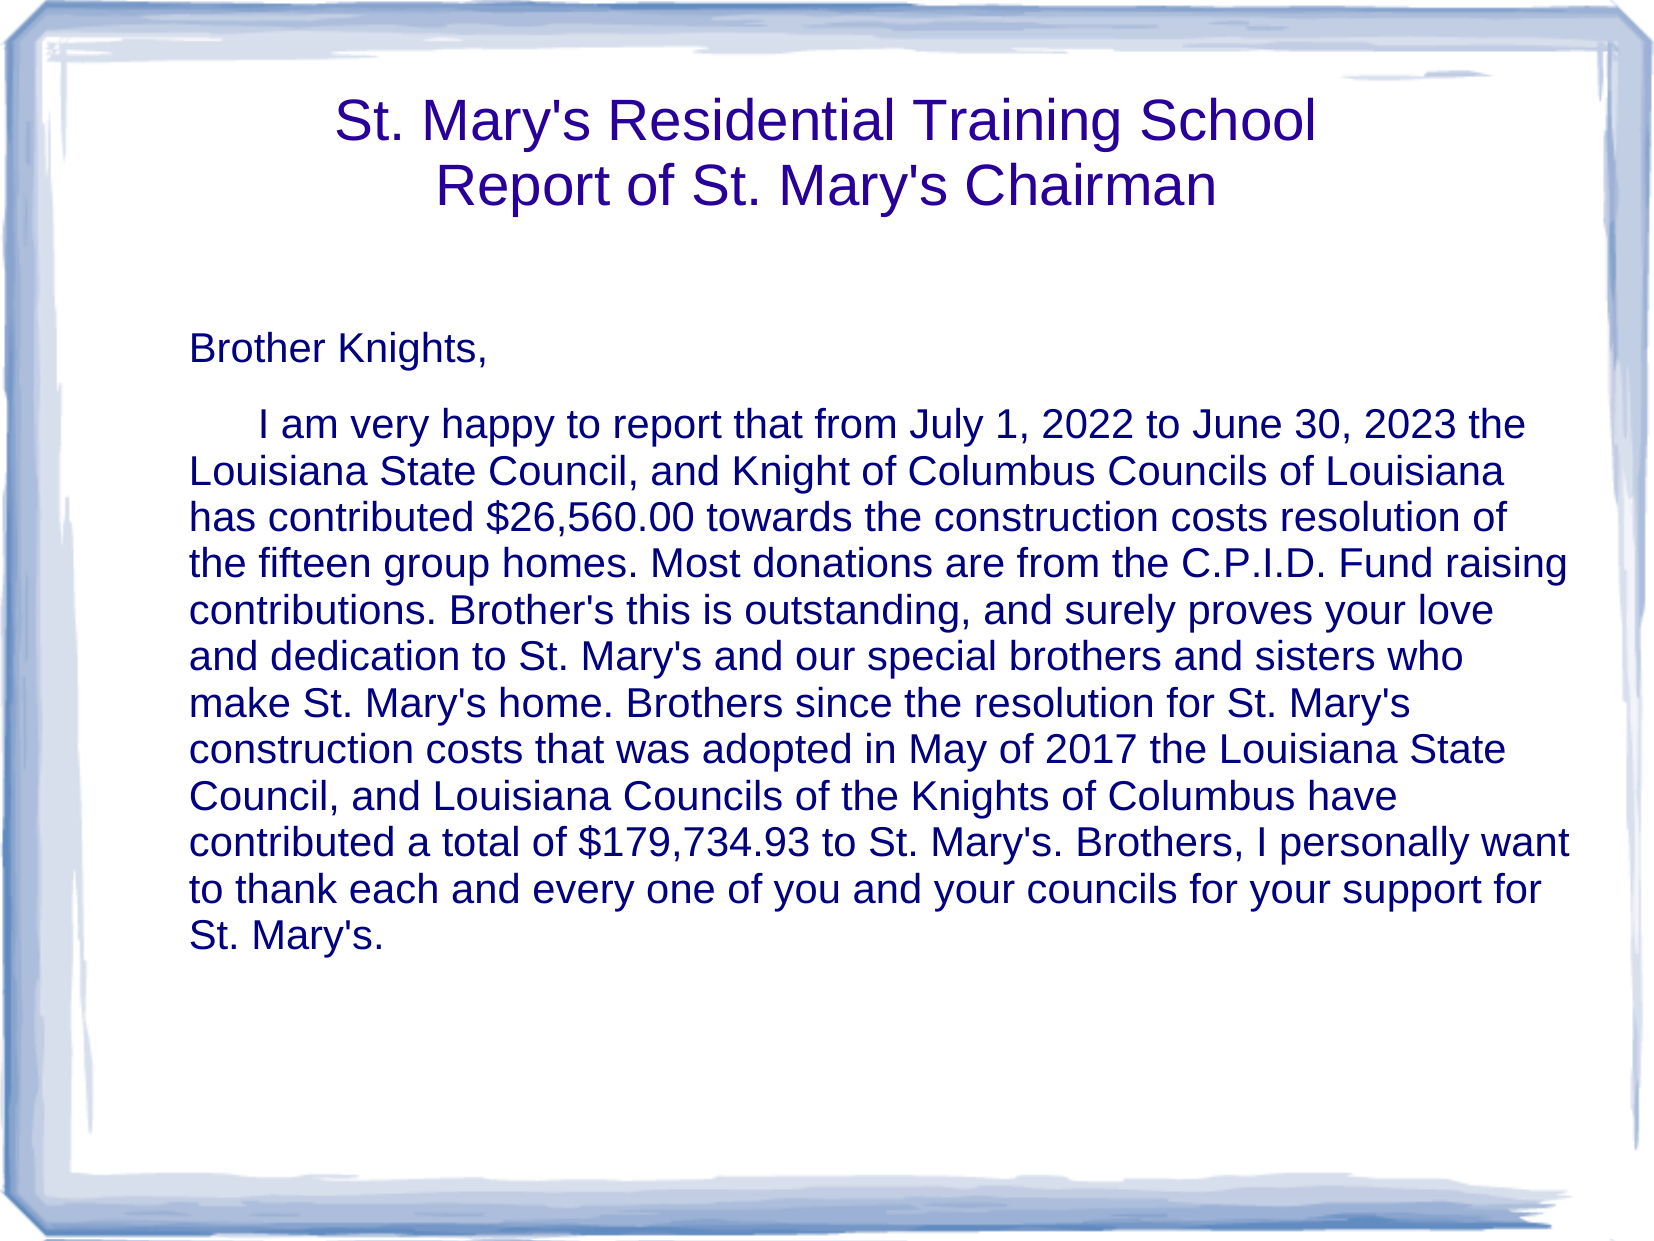

# St. Mary's Residential Training School Report of St. Mary's Chairman
Brother Knights,
 I am very happy to report that from July 1, 2022 to June 30, 2023 the Louisiana State Council, and Knight of Columbus Councils of Louisiana has contributed $26,560.00 towards the construction costs resolution of the fifteen group homes. Most donations are from the C.P.I.D. Fund raising contributions. Brother's this is outstanding, and surely proves your love and dedication to St. Mary's and our special brothers and sisters who make St. Mary's home. Brothers since the resolution for St. Mary's construction costs that was adopted in May of 2017 the Louisiana State Council, and Louisiana Councils of the Knights of Columbus have contributed a total of $179,734.93 to St. Mary's. Brothers, I personally want to thank each and every one of you and your councils for your support for St. Mary's.